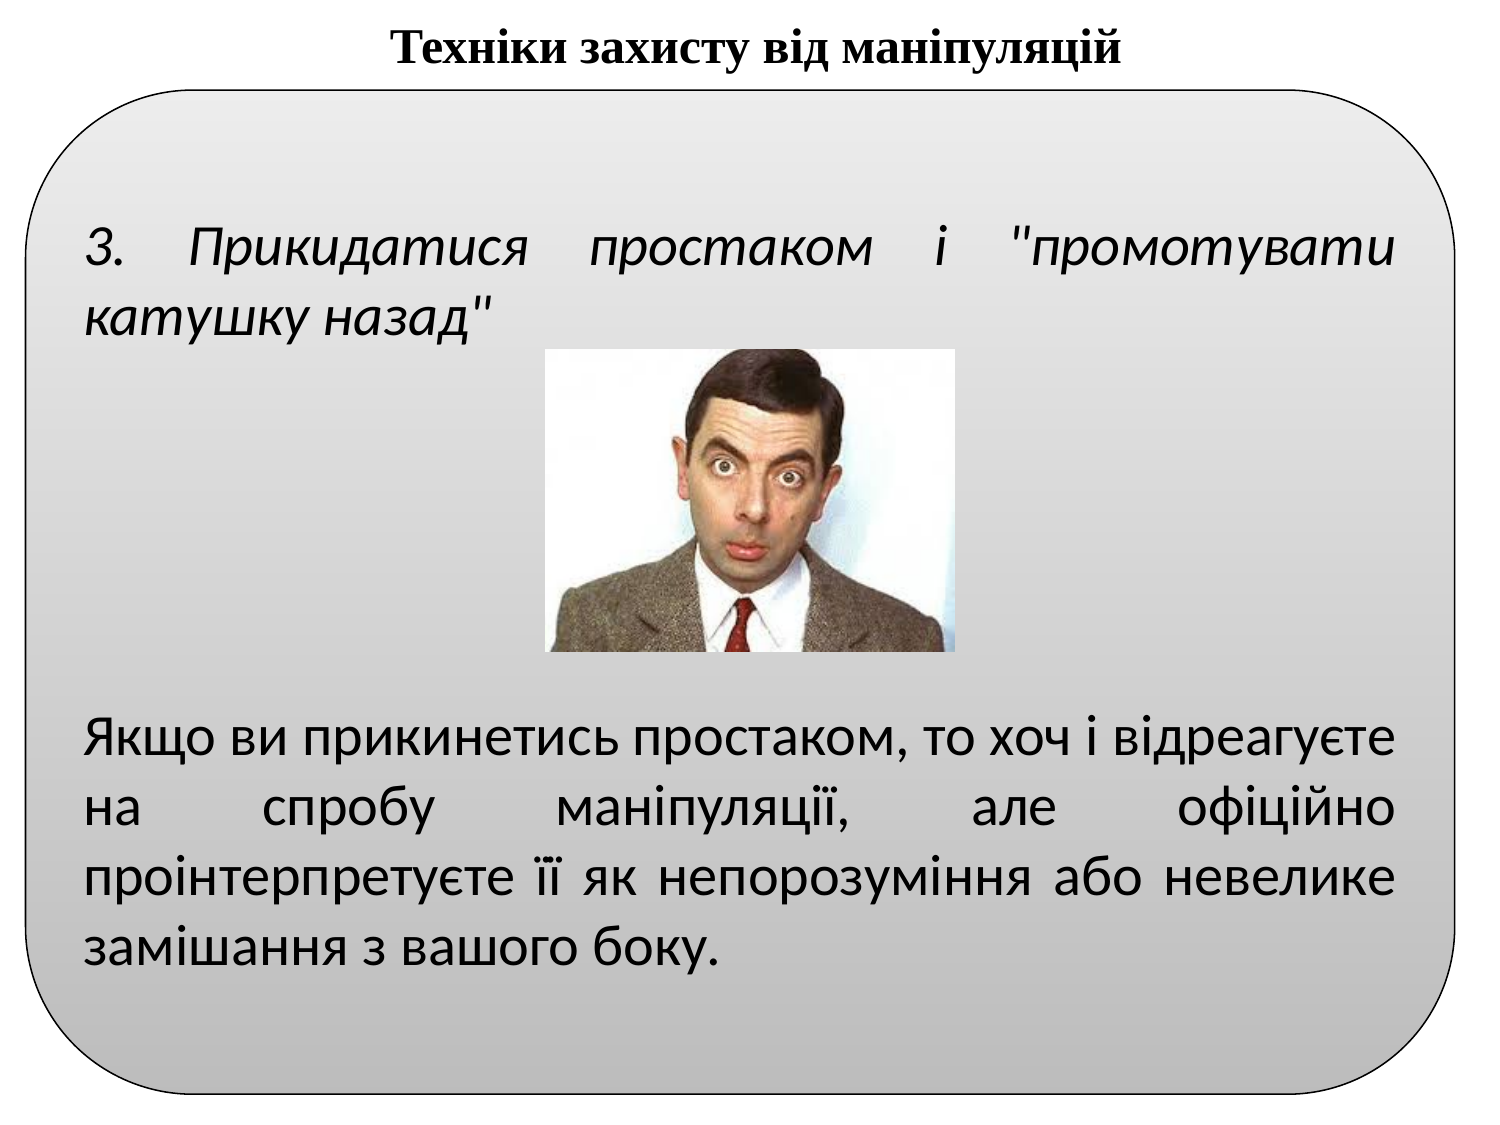

# Техніки захисту від маніпуляцій
3. Прикидатися простаком і "промотувати катушку назад"
Якщо ви прикинетись простаком, то хоч і відреагуєте на спробу маніпуляції, але офіційно проінтерпретуєте її як непорозуміння або невелике замішання з вашого боку.